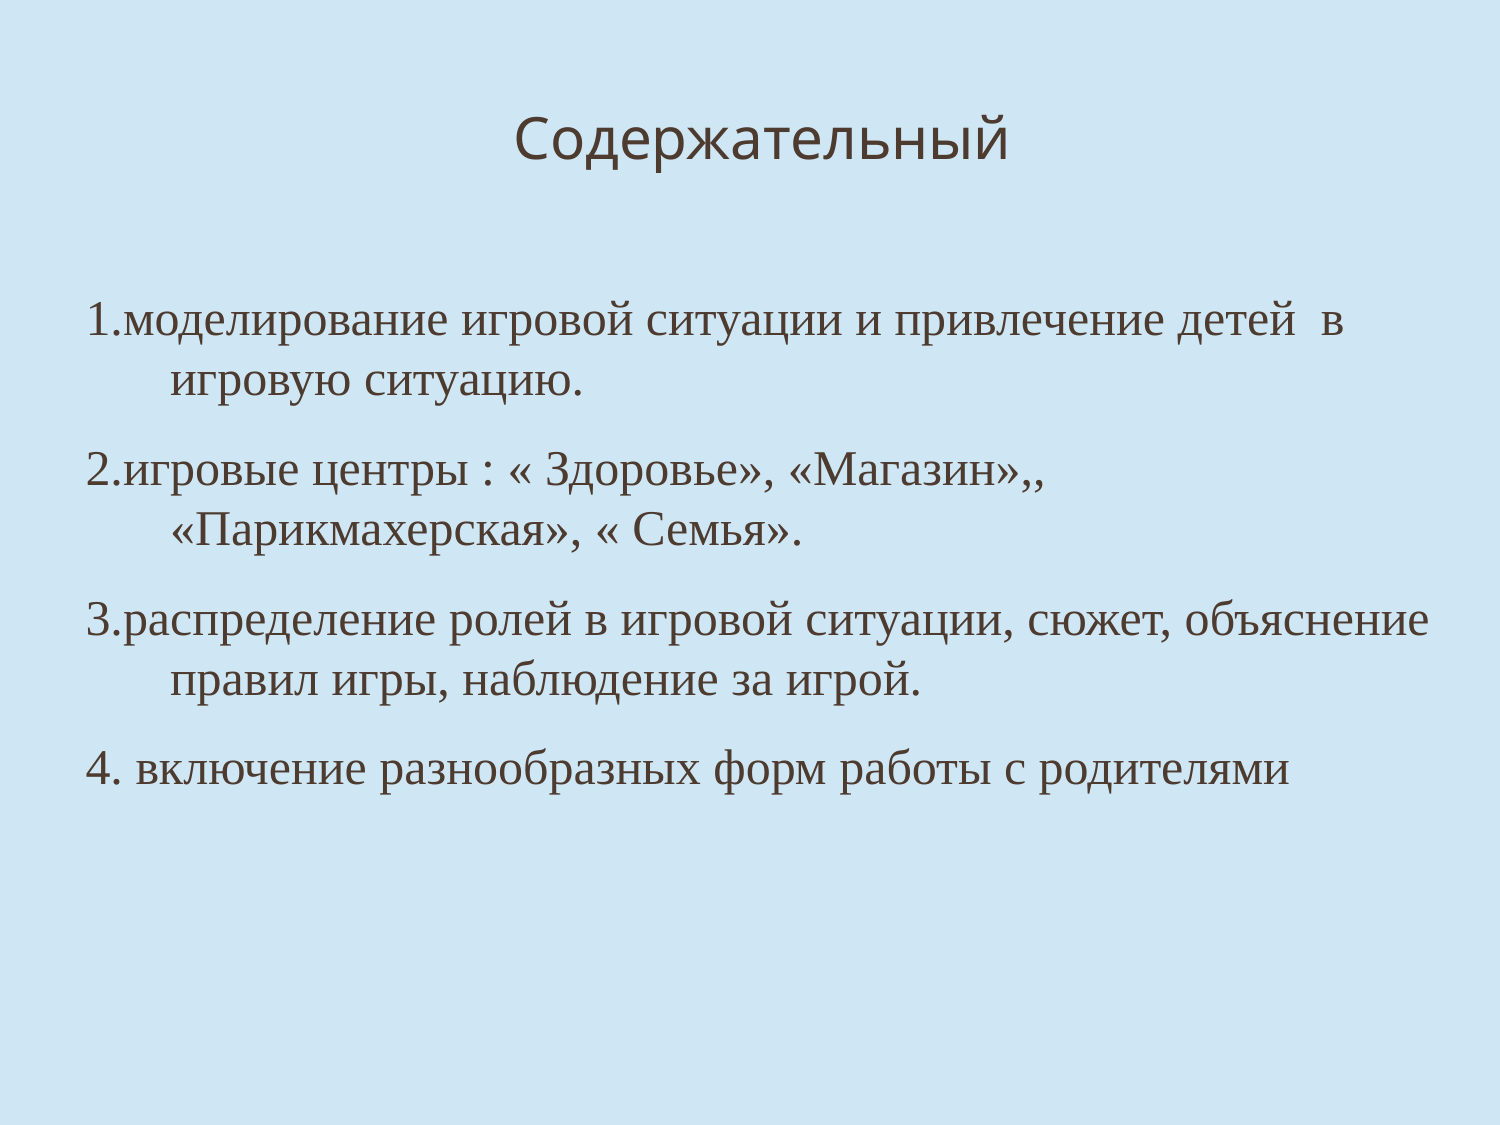

# Содержательный
1.моделирование игровой ситуации и привлечение детей в игровую ситуацию.
2.игровые центры : « Здоровье», «Магазин»,, «Парикмахерская», « Семья».
3.распределение ролей в игровой ситуации, сюжет, объяснение правил игры, наблюдение за игрой.
4. включение разнообразных форм работы с родителями